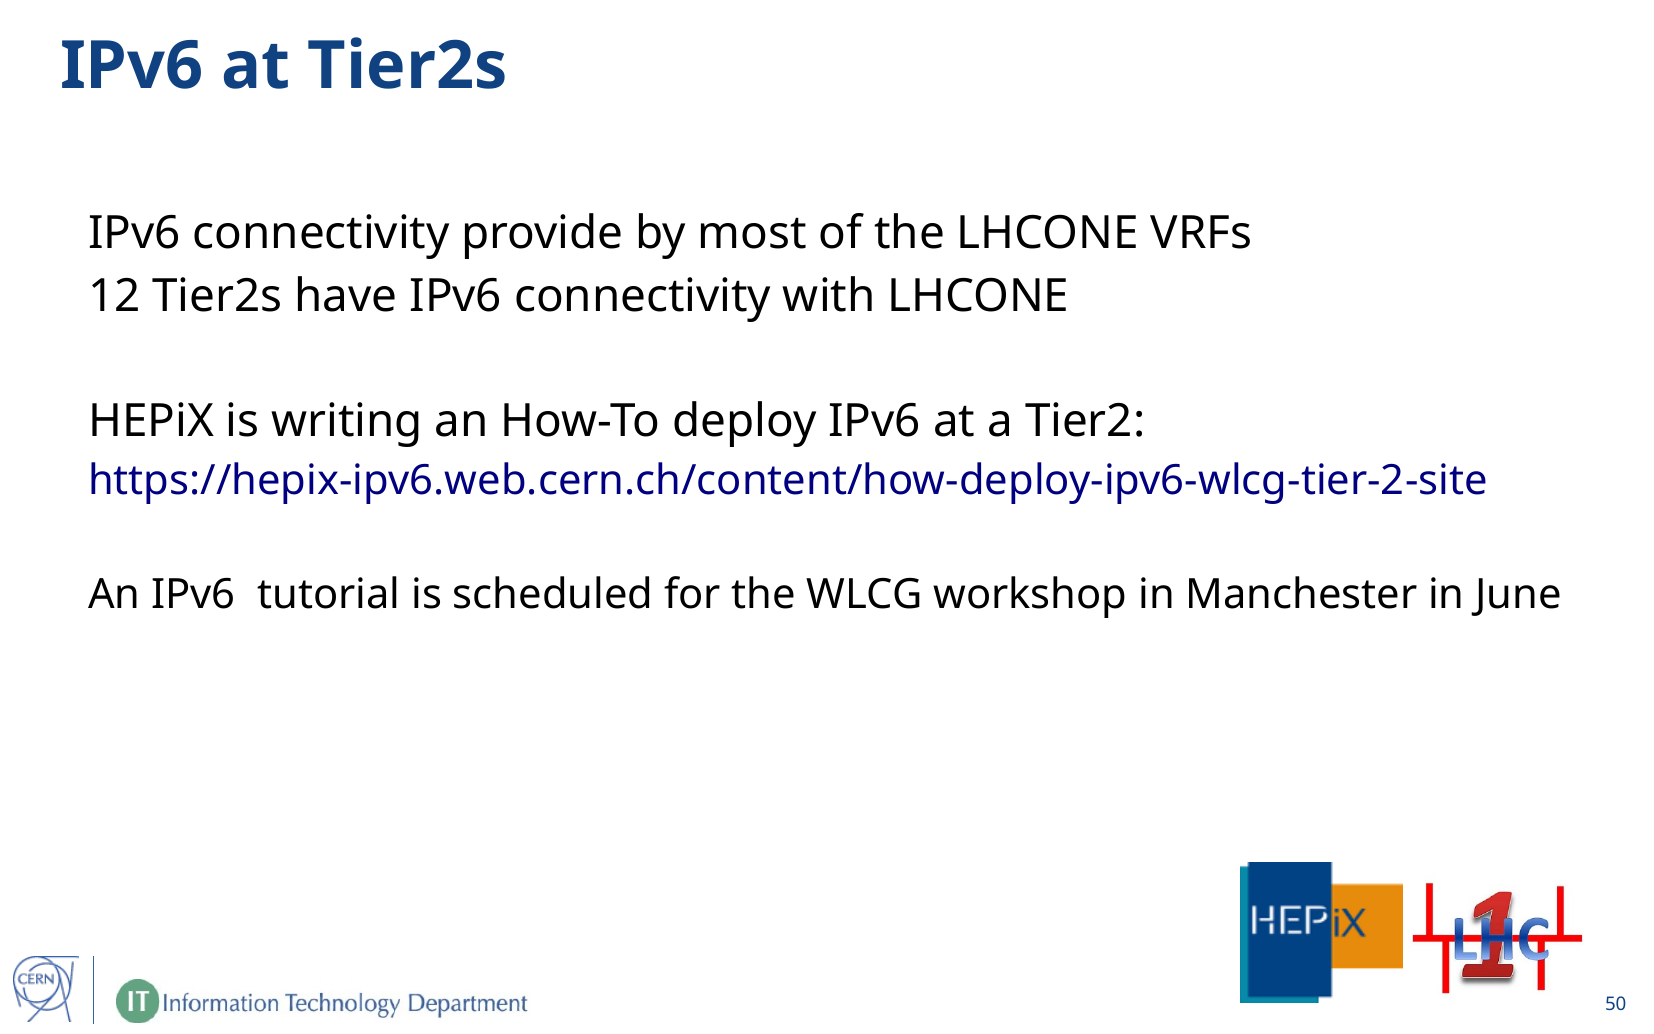

# IPv6 at Tier2s
IPv6 connectivity provide by most of the LHCONE VRFs
12 Tier2s have IPv6 connectivity with LHCONE
HEPiX is writing an How-To deploy IPv6 at a Tier2:
https://hepix-ipv6.web.cern.ch/content/how-deploy-ipv6-wlcg-tier-2-site
An IPv6 tutorial is scheduled for the WLCG workshop in Manchester in June